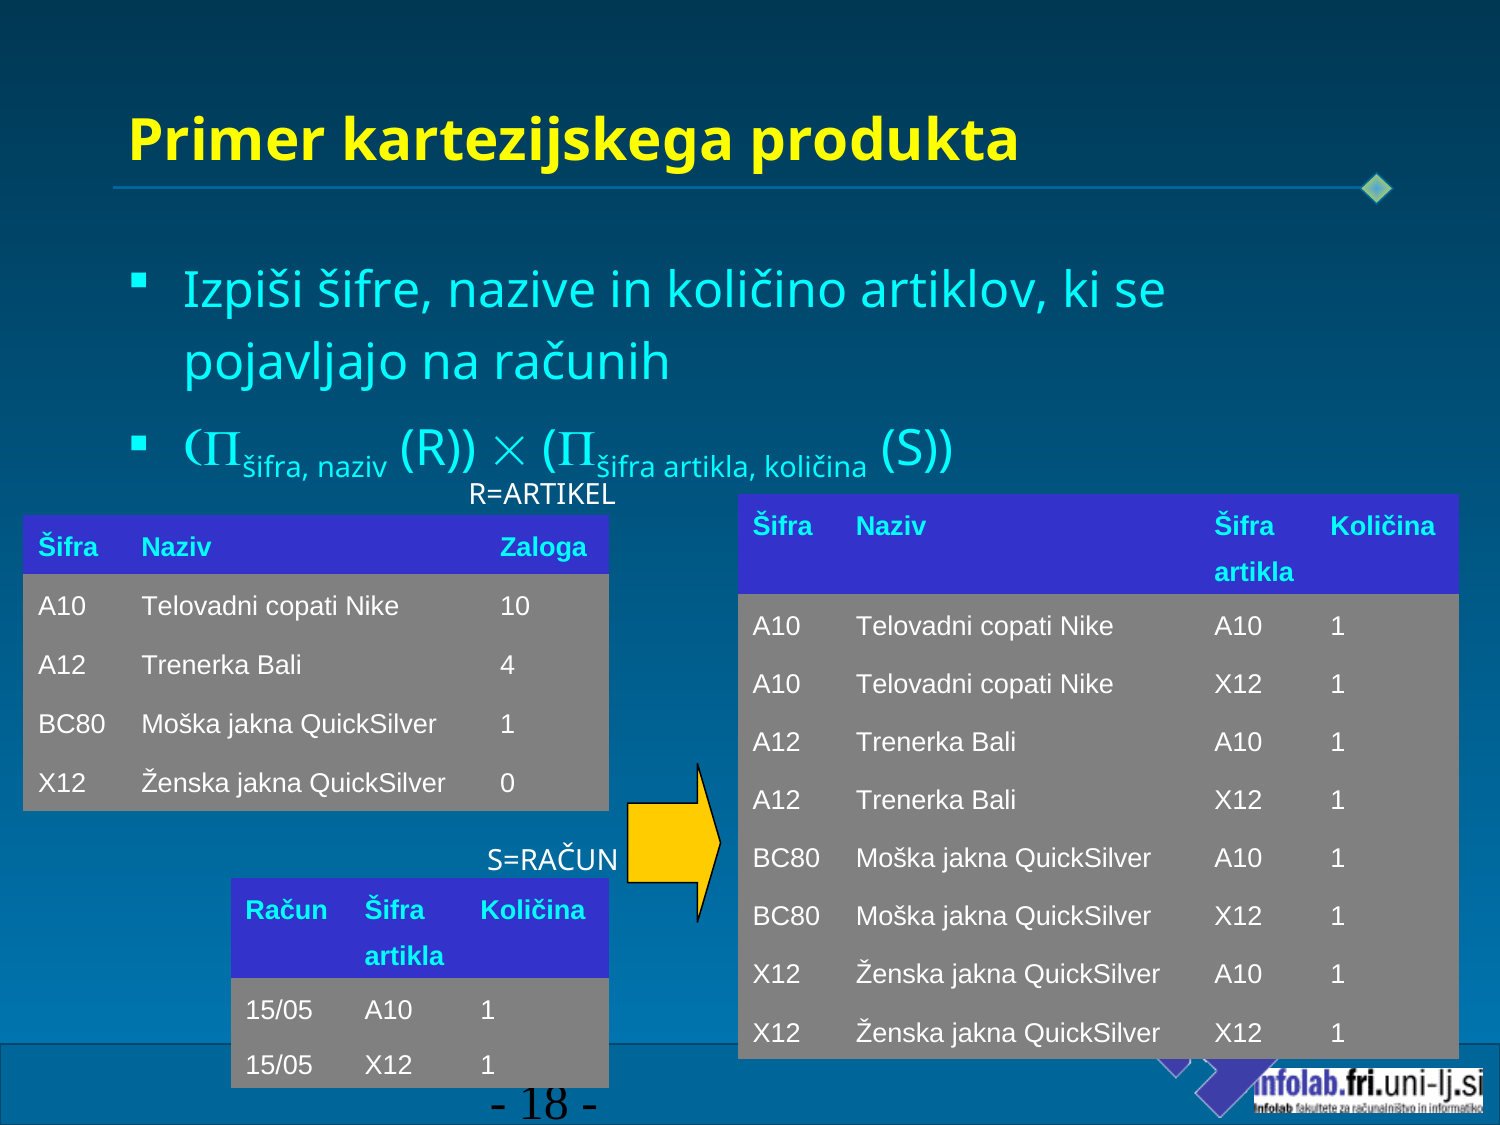

# Primer kartezijskega produkta
Izpiši šifre, nazive in količino artiklov, ki se pojavljajo na računih
šifra, naziv (R))  (šifra artikla, količina (S))
R=ARTIKEL
| Šifra | Naziv | Šifra artikla | Količina |
| --- | --- | --- | --- |
| A10 | Telovadni copati Nike | A10 | 1 |
| A10 | Telovadni copati Nike | X12 | 1 |
| A12 | Trenerka Bali | A10 | 1 |
| A12 | Trenerka Bali | X12 | 1 |
| BC80 | Moška jakna QuickSilver | A10 | 1 |
| BC80 | Moška jakna QuickSilver | X12 | 1 |
| X12 | Ženska jakna QuickSilver | A10 | 1 |
| X12 | Ženska jakna QuickSilver | X12 | 1 |
| Šifra | Naziv | Zaloga |
| --- | --- | --- |
| A10 | Telovadni copati Nike | 10 |
| A12 | Trenerka Bali | 4 |
| BC80 | Moška jakna QuickSilver | 1 |
| X12 | Ženska jakna QuickSilver | 0 |
S=RAČUN
| Račun | Šifra artikla | Količina |
| --- | --- | --- |
| 15/05 | A10 | 1 |
| 15/05 | X12 | 1 |